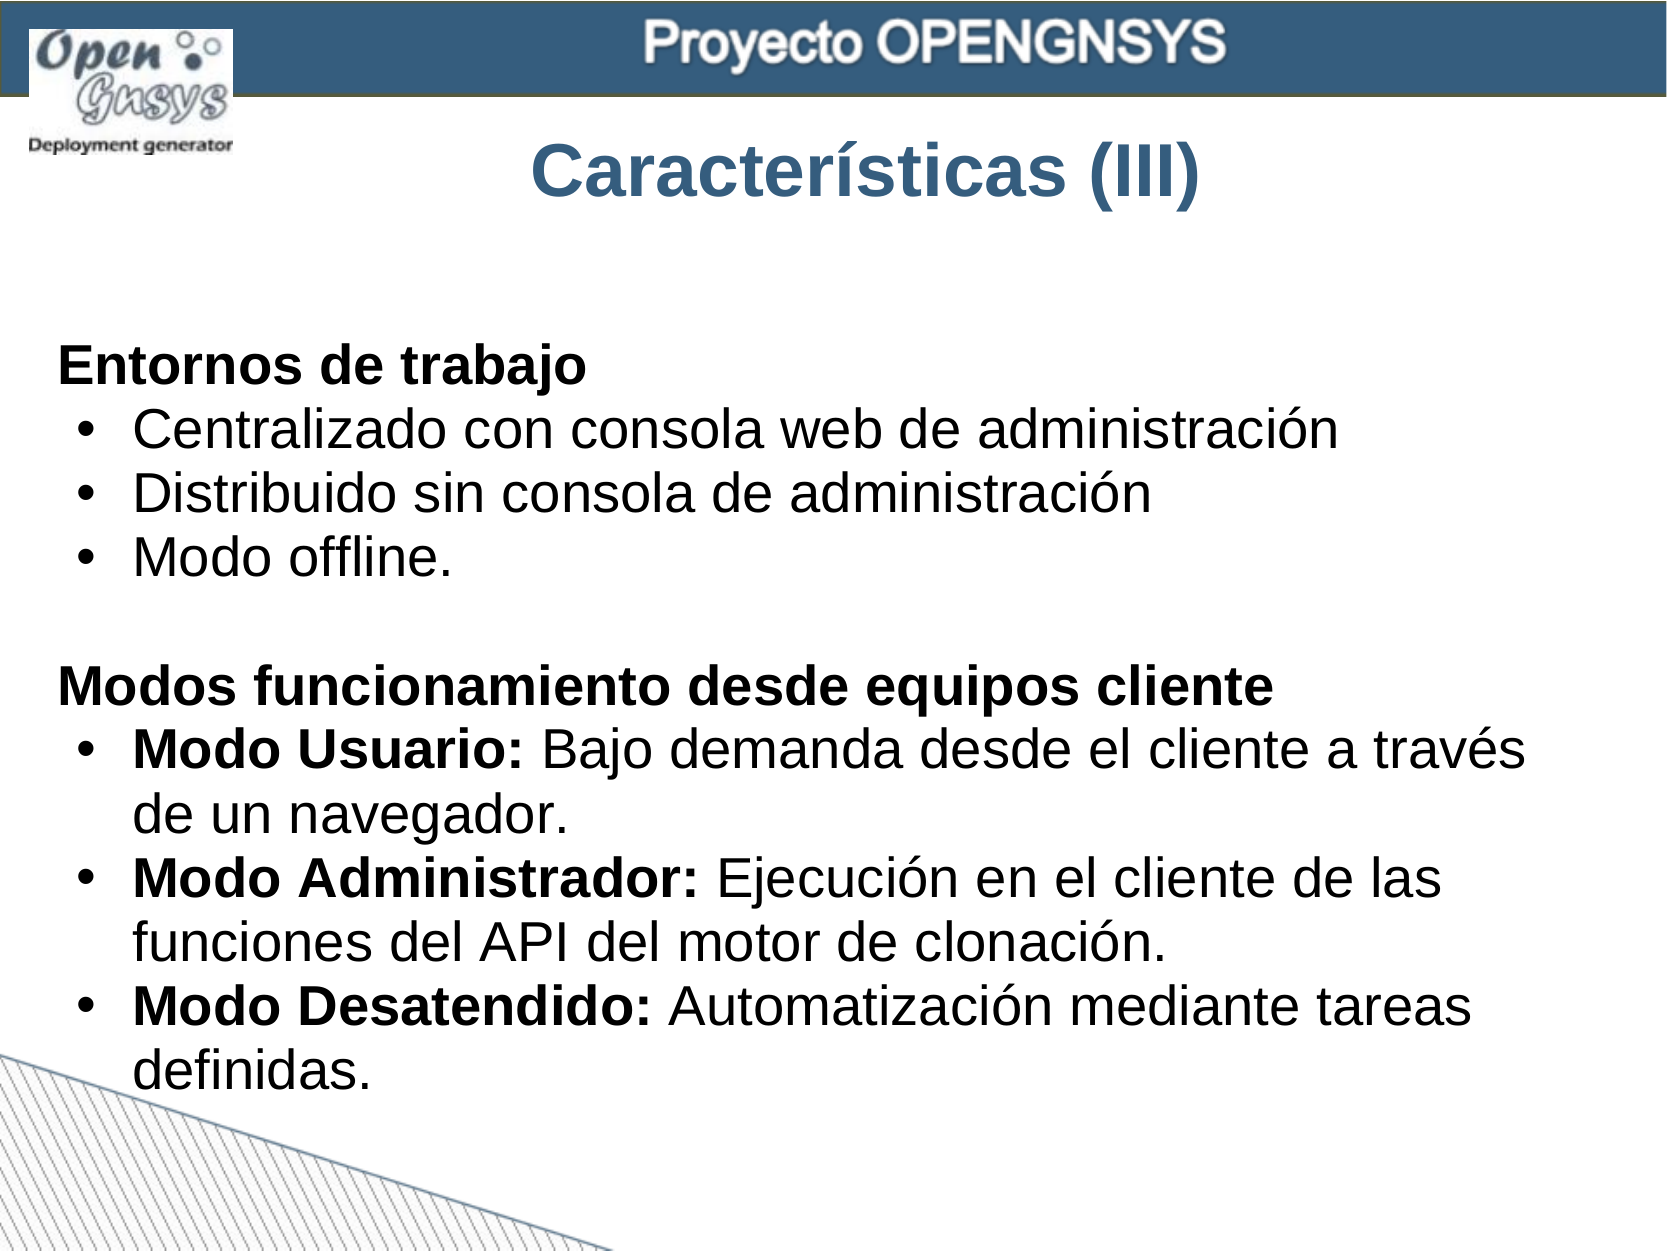

Características (III)
Entornos de trabajo
Centralizado con consola web de administración
Distribuido sin consola de administración
Modo offline.
Modos funcionamiento desde equipos cliente
Modo Usuario: Bajo demanda desde el cliente a través de un navegador.
Modo Administrador: Ejecución en el cliente de las funciones del API del motor de clonación.‏
Modo Desatendido: Automatización mediante tareas definidas.